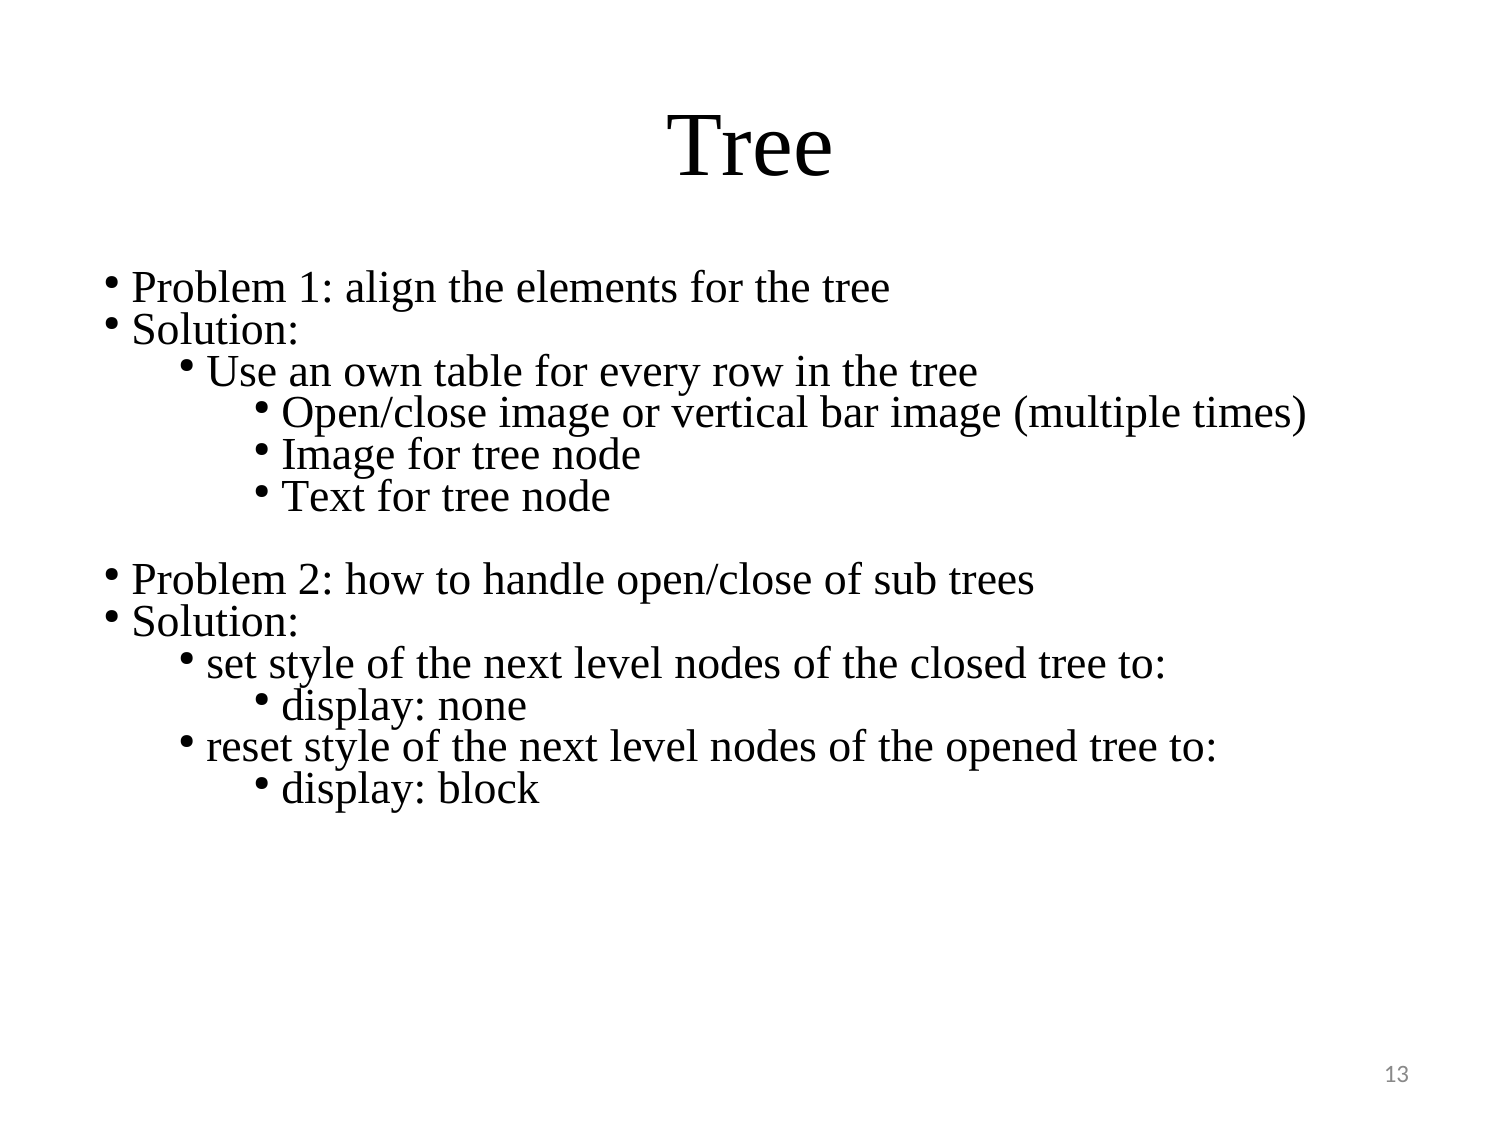

Tree
 Problem 1: align the elements for the tree
 Solution:
 Use an own table for every row in the tree
 Open/close image or vertical bar image (multiple times)
 Image for tree node
 Text for tree node
 Problem 2: how to handle open/close of sub trees
 Solution:
 set style of the next level nodes of the closed tree to:
 display: none
 reset style of the next level nodes of the opened tree to:
 display: block
13